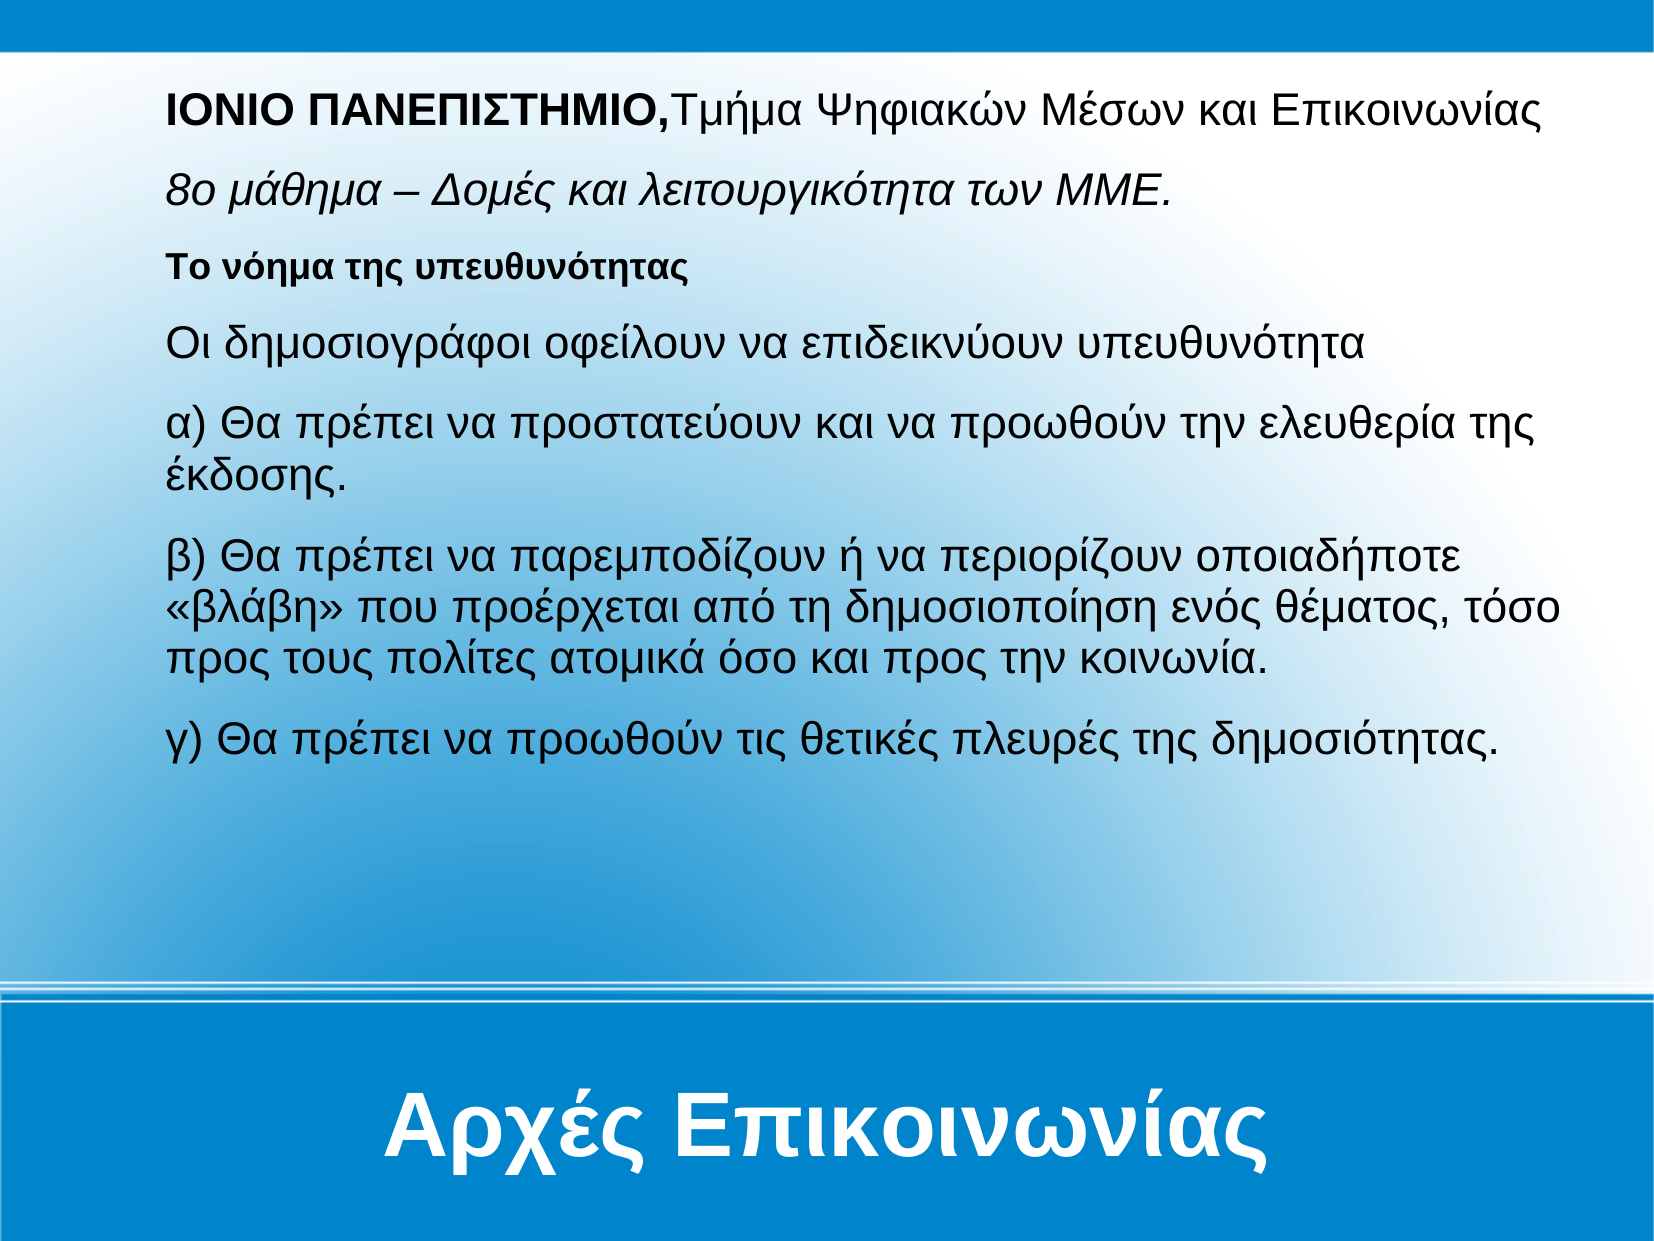

ΙΟΝΙΟ ΠΑΝΕΠΙΣΤΗΜΙΟ,Τμήμα Ψηφιακών Μέσων και Επικοινωνίας
8ο μάθημα – Δομές και λειτουργικότητα των ΜΜΕ.
Το νόημα της υπευθυνότητας
Οι δημοσιογράφοι οφείλουν να επιδεικνύουν υπευθυνότητα
α) Θα πρέπει να προστατεύουν και να προωθούν την ελευθερία της έκδοσης.
β) Θα πρέπει να παρεμποδίζουν ή να περιορίζουν οποιαδήποτε «βλάβη» που προέρχεται από τη δημοσιοποίηση ενός θέματος, τόσο προς τους πολίτες ατομικά όσο και προς την κοινωνία.
γ) Θα πρέπει να προωθούν τις θετικές πλευρές της δημοσιότητας.
# Αρχές Επικοινωνίας